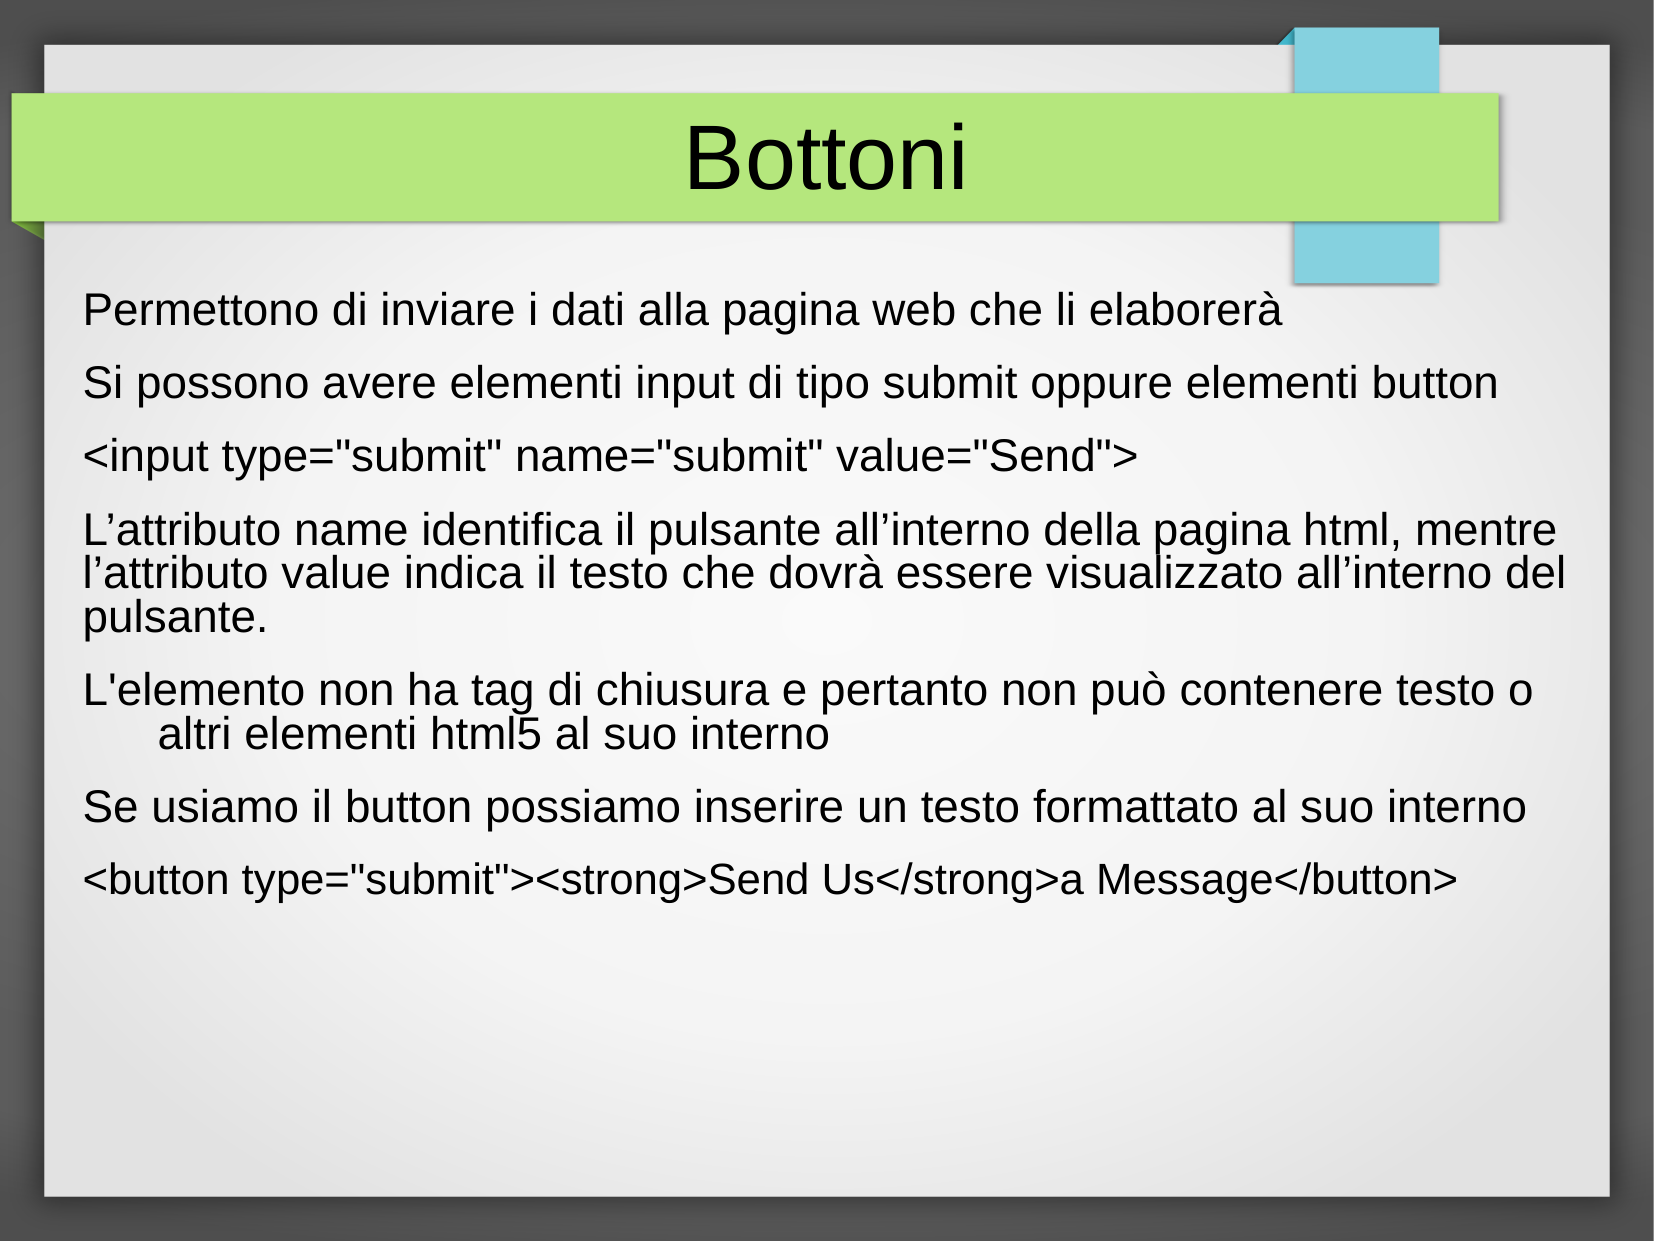

# Bottoni
Permettono di inviare i dati alla pagina web che li elaborerà
Si possono avere elementi input di tipo submit oppure elementi button
<input type="submit" name="submit" value="Send">
L’attributo name identifica il pulsante all’interno della pagina html, mentre l’attributo value indica il testo che dovrà essere visualizzato all’interno del pulsante.
L'elemento non ha tag di chiusura e pertanto non può contenere testo o altri elementi html5 al suo interno
Se usiamo il button possiamo inserire un testo formattato al suo interno
<button type="submit"><strong>Send Us</strong>a Message</button>